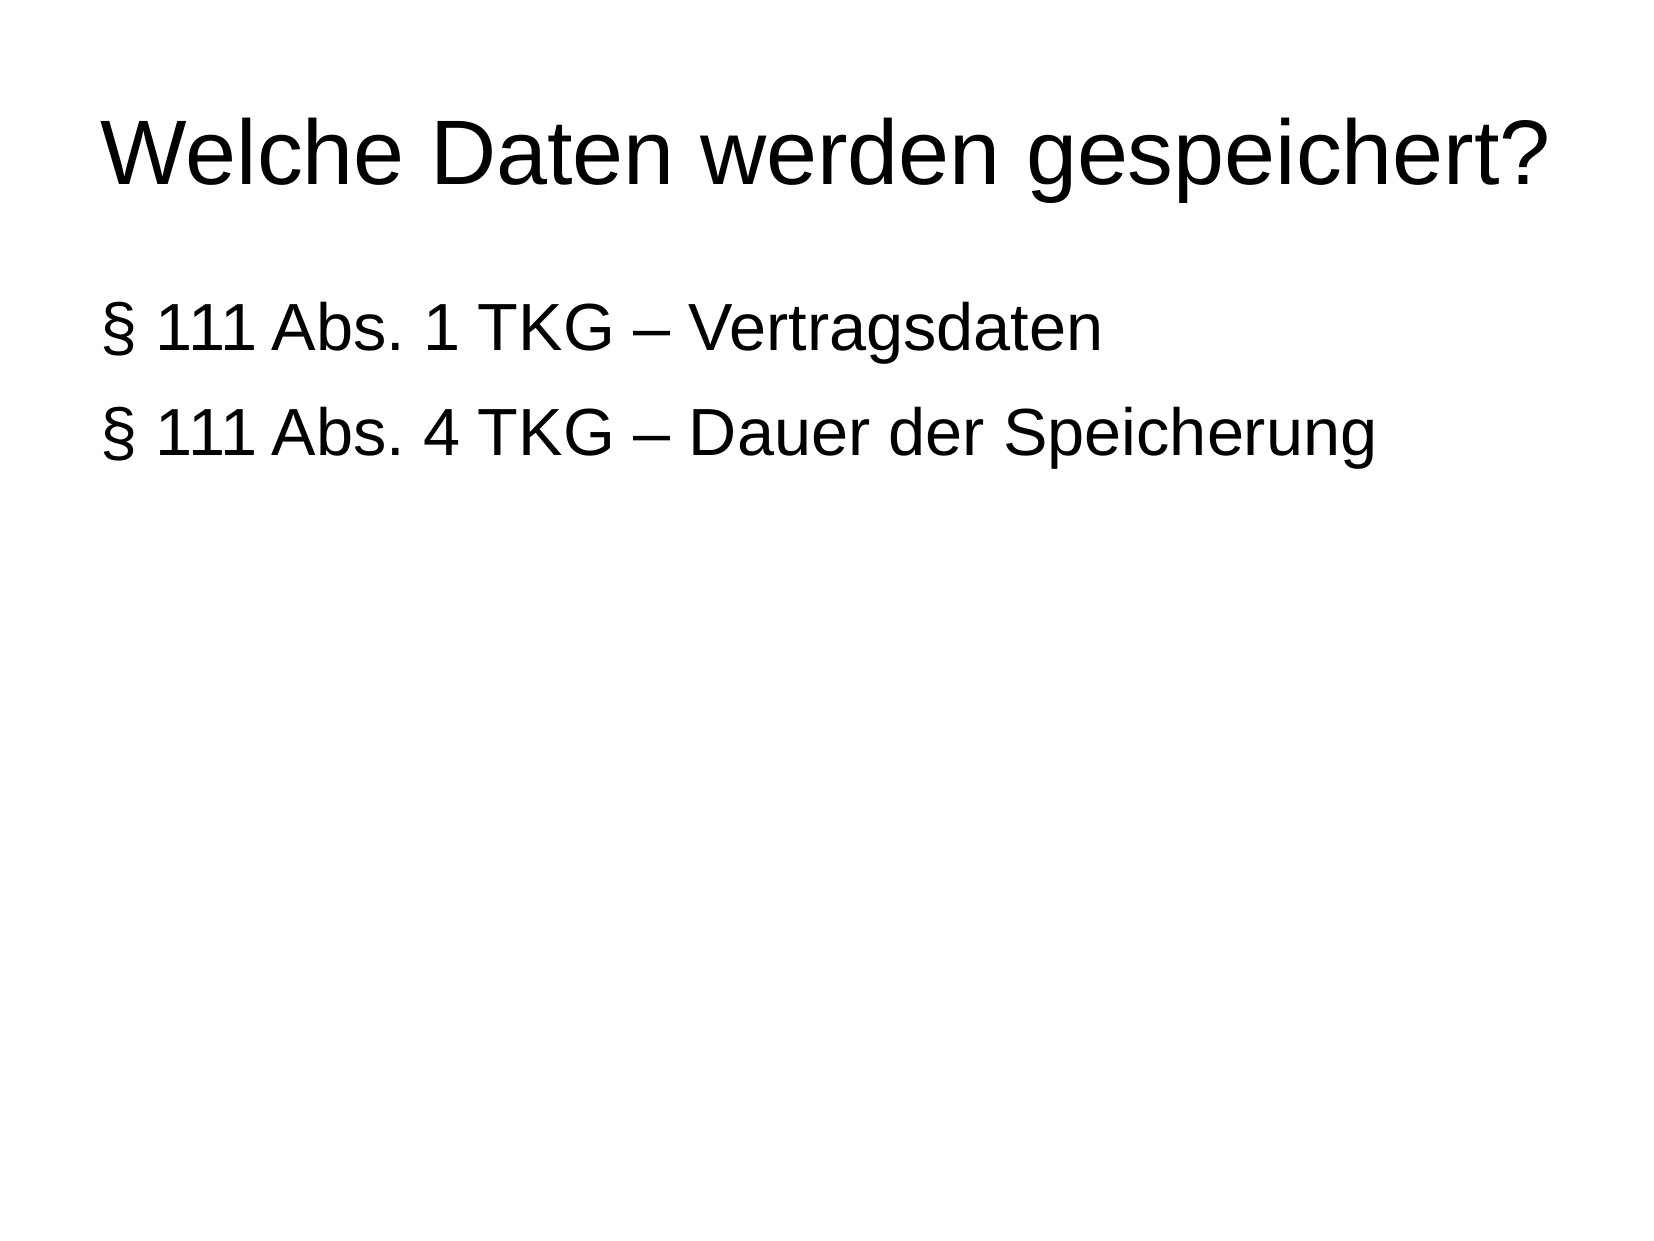

# Welche Daten werden gespeichert?
§ 111 Abs. 1 TKG – Vertragsdaten
§ 111 Abs. 4 TKG – Dauer der Speicherung